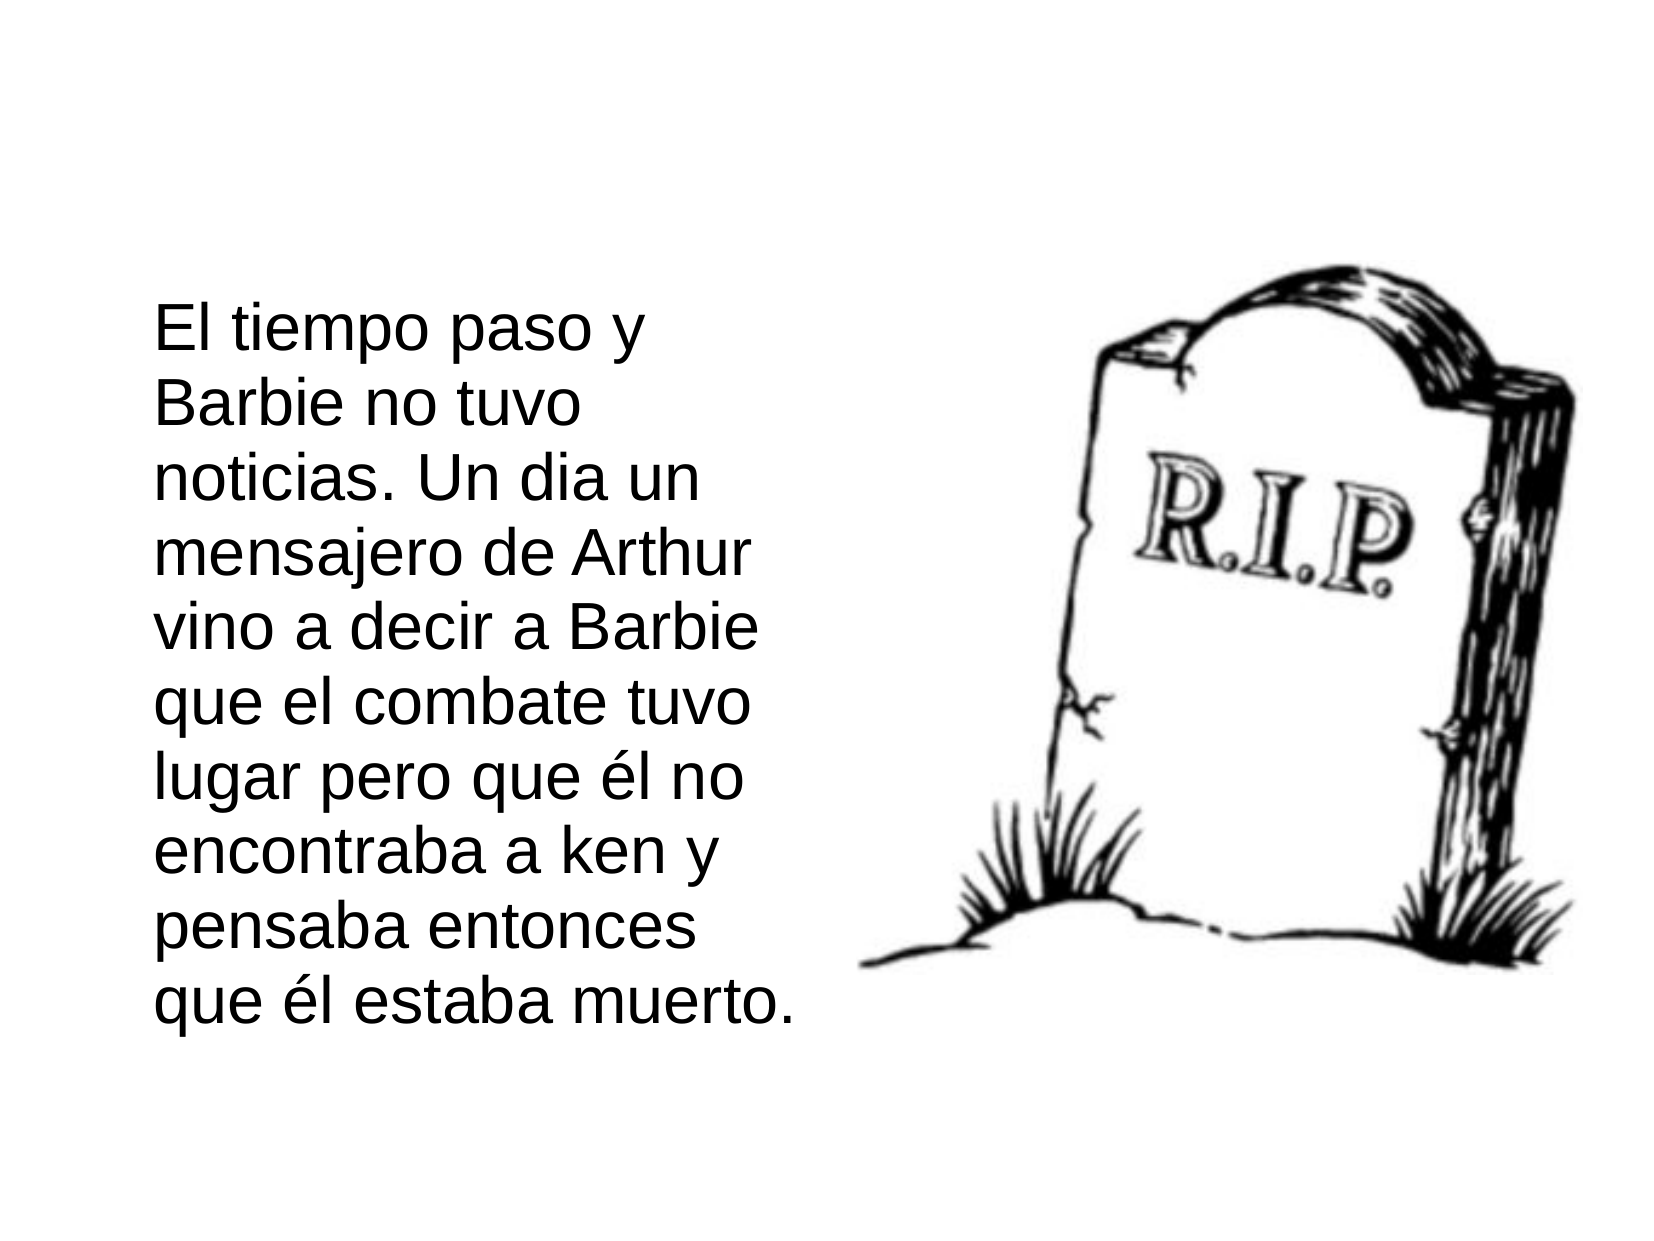

# El tiempo paso y Barbie no tuvo noticias. Un dia un mensajero de Arthur vino a decir a Barbie que el combate tuvo lugar pero que él no encontraba a ken y pensaba entonces que él estaba muerto.